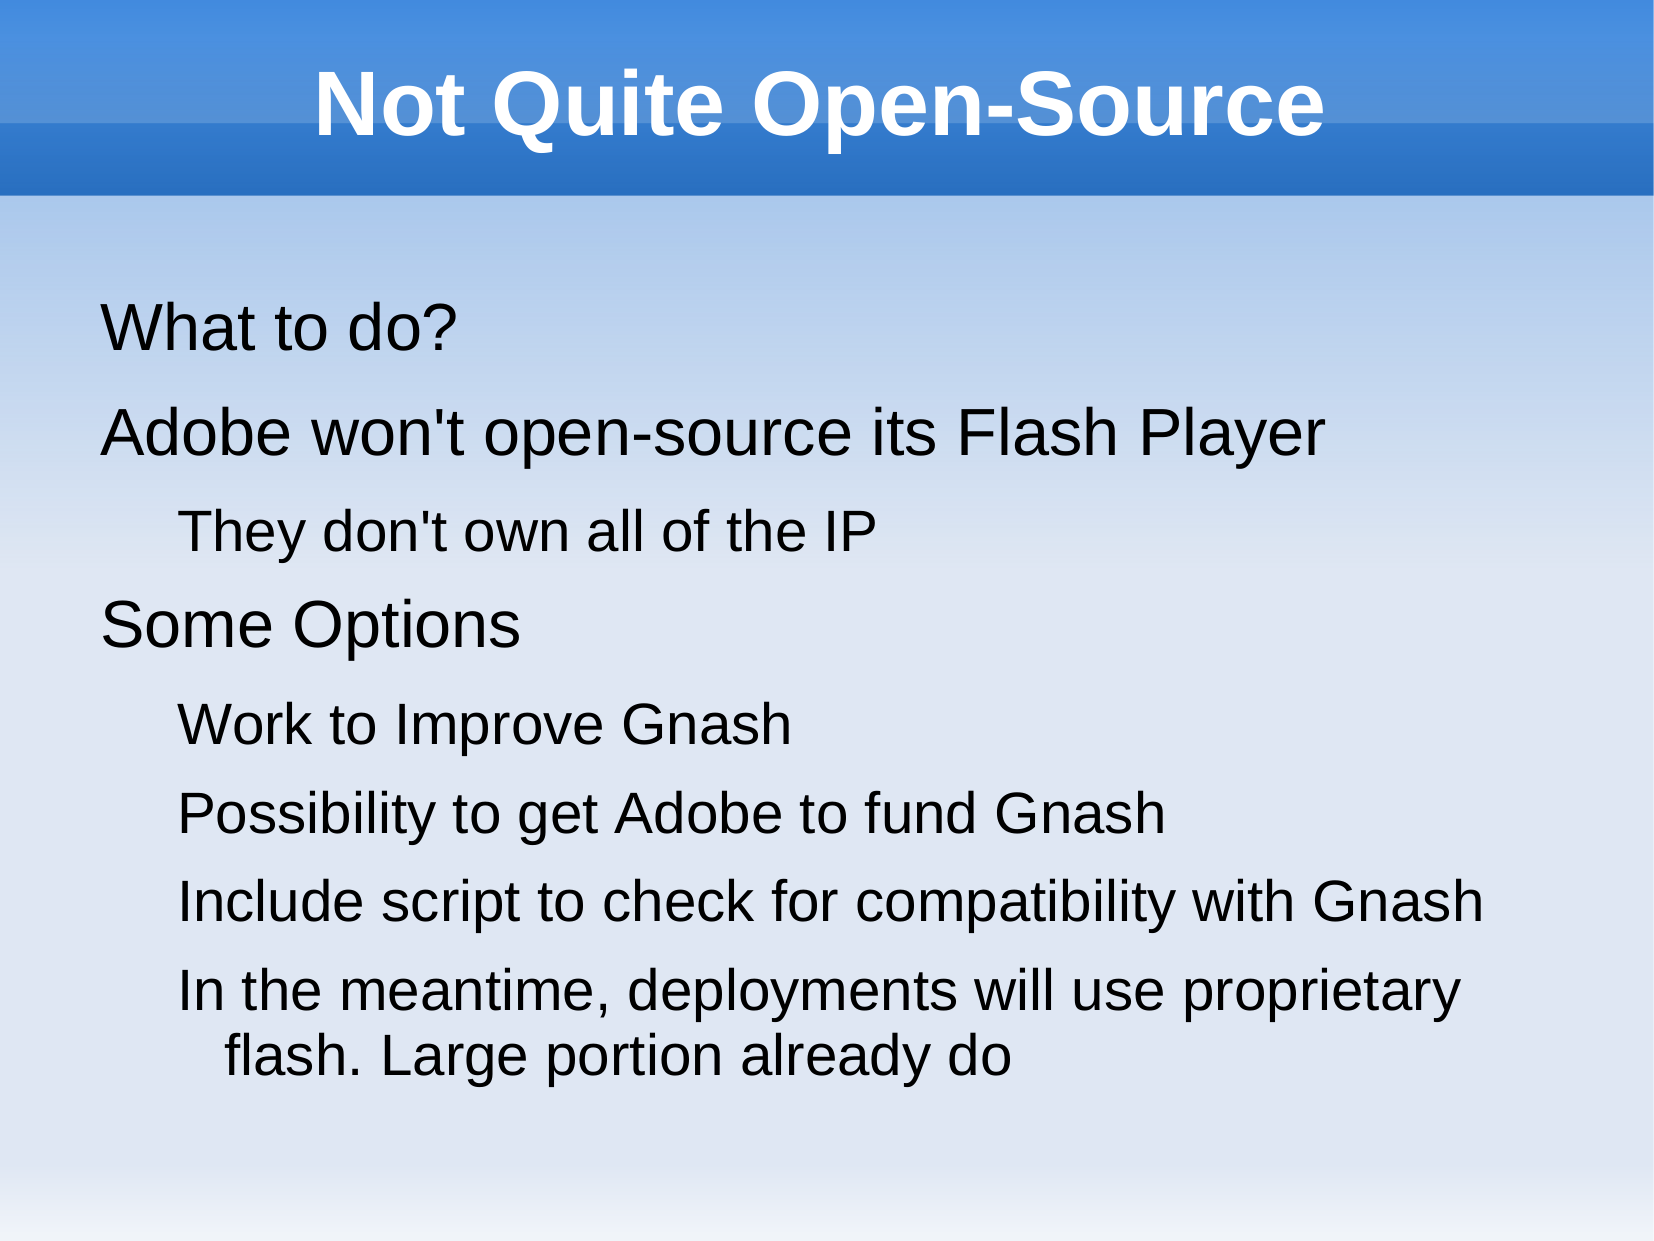

# Not Quite Open-Source
What to do?
Adobe won't open-source its Flash Player
They don't own all of the IP
Some Options
Work to Improve Gnash
Possibility to get Adobe to fund Gnash
Include script to check for compatibility with Gnash
In the meantime, deployments will use proprietary flash. Large portion already do